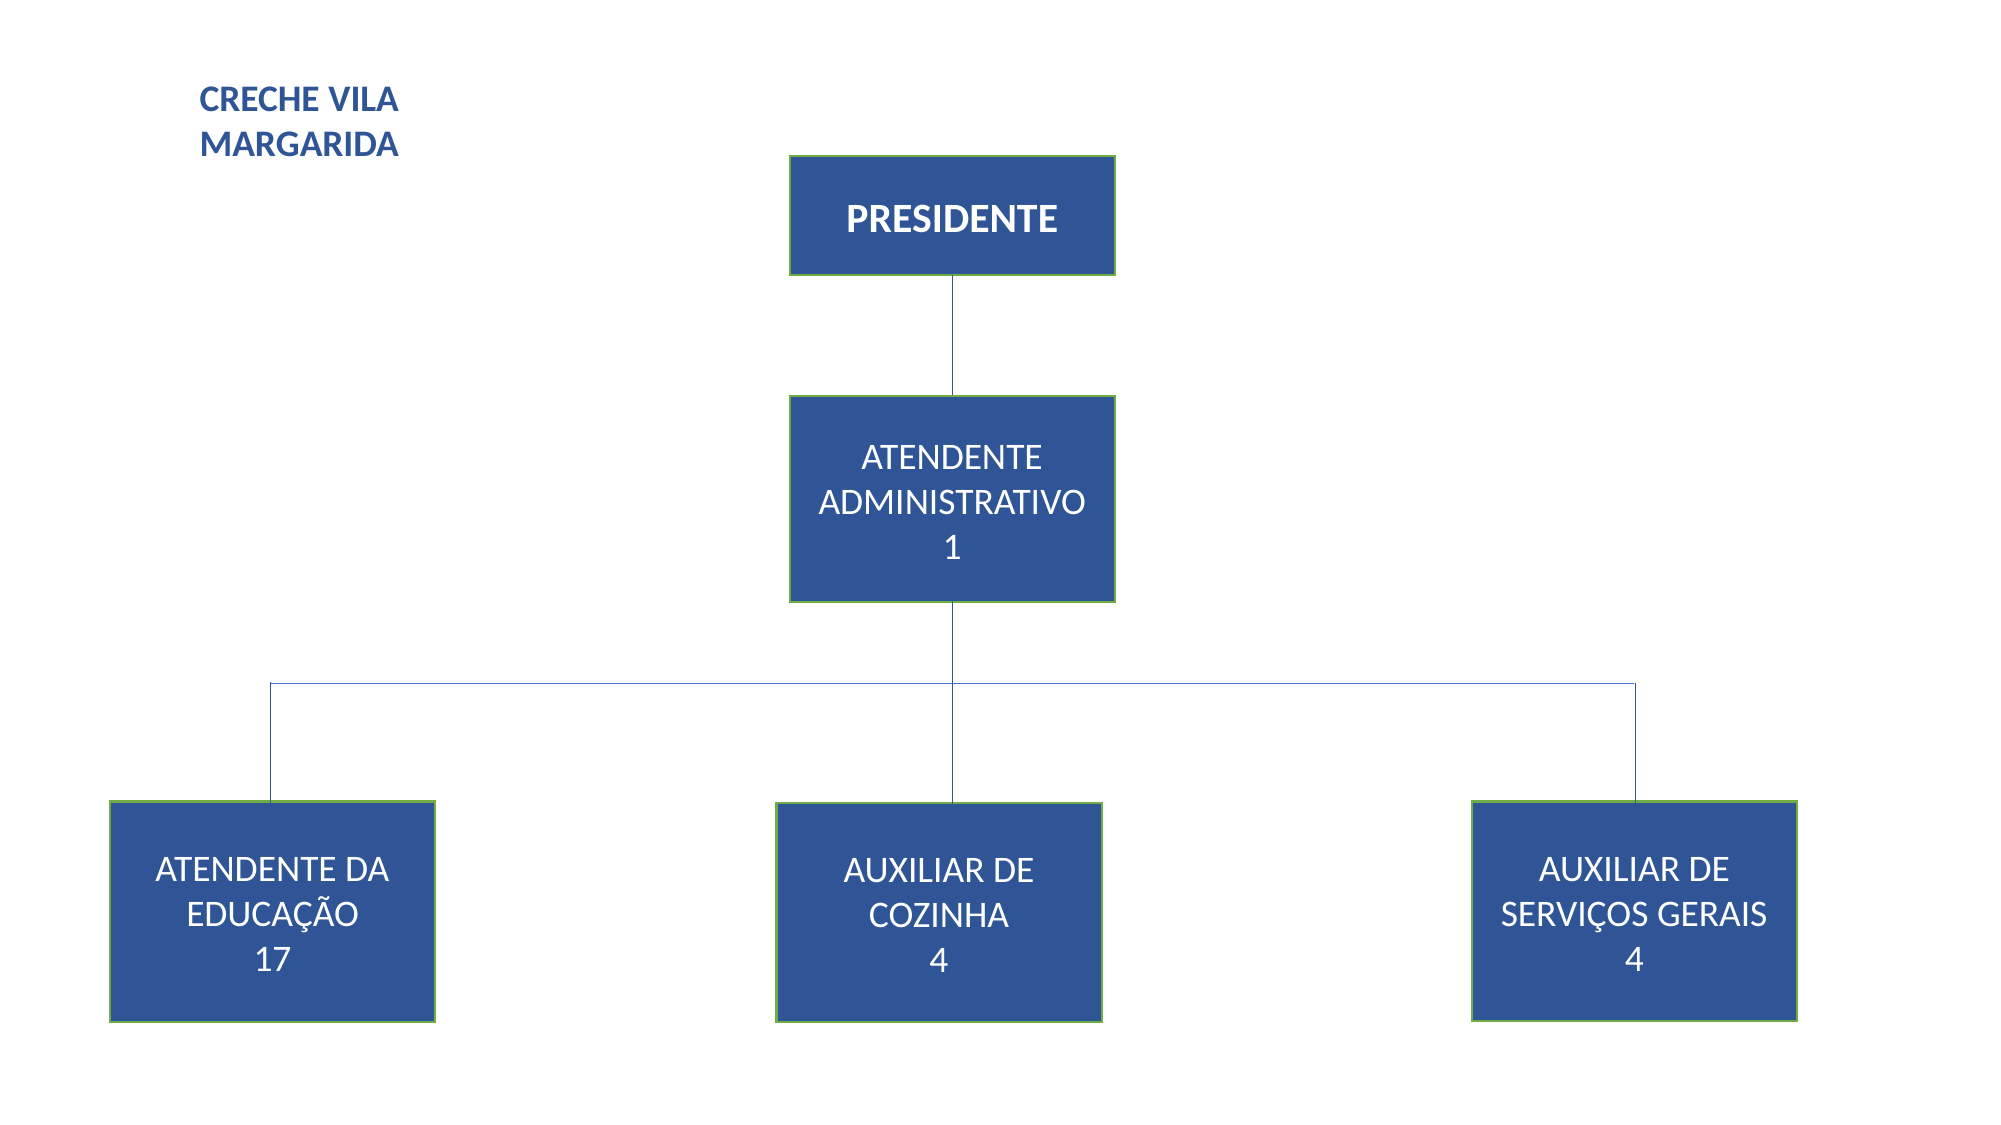

CRECHE VILA MARGARIDA
PRESIDENTE
ATENDENTE ADMINISTRATIVO
1
ATENDENTE DA EDUCAÇÃO
17
AUXILIAR DE SERVIÇOS GERAIS
4
AUXILIAR DE COZINHA
4